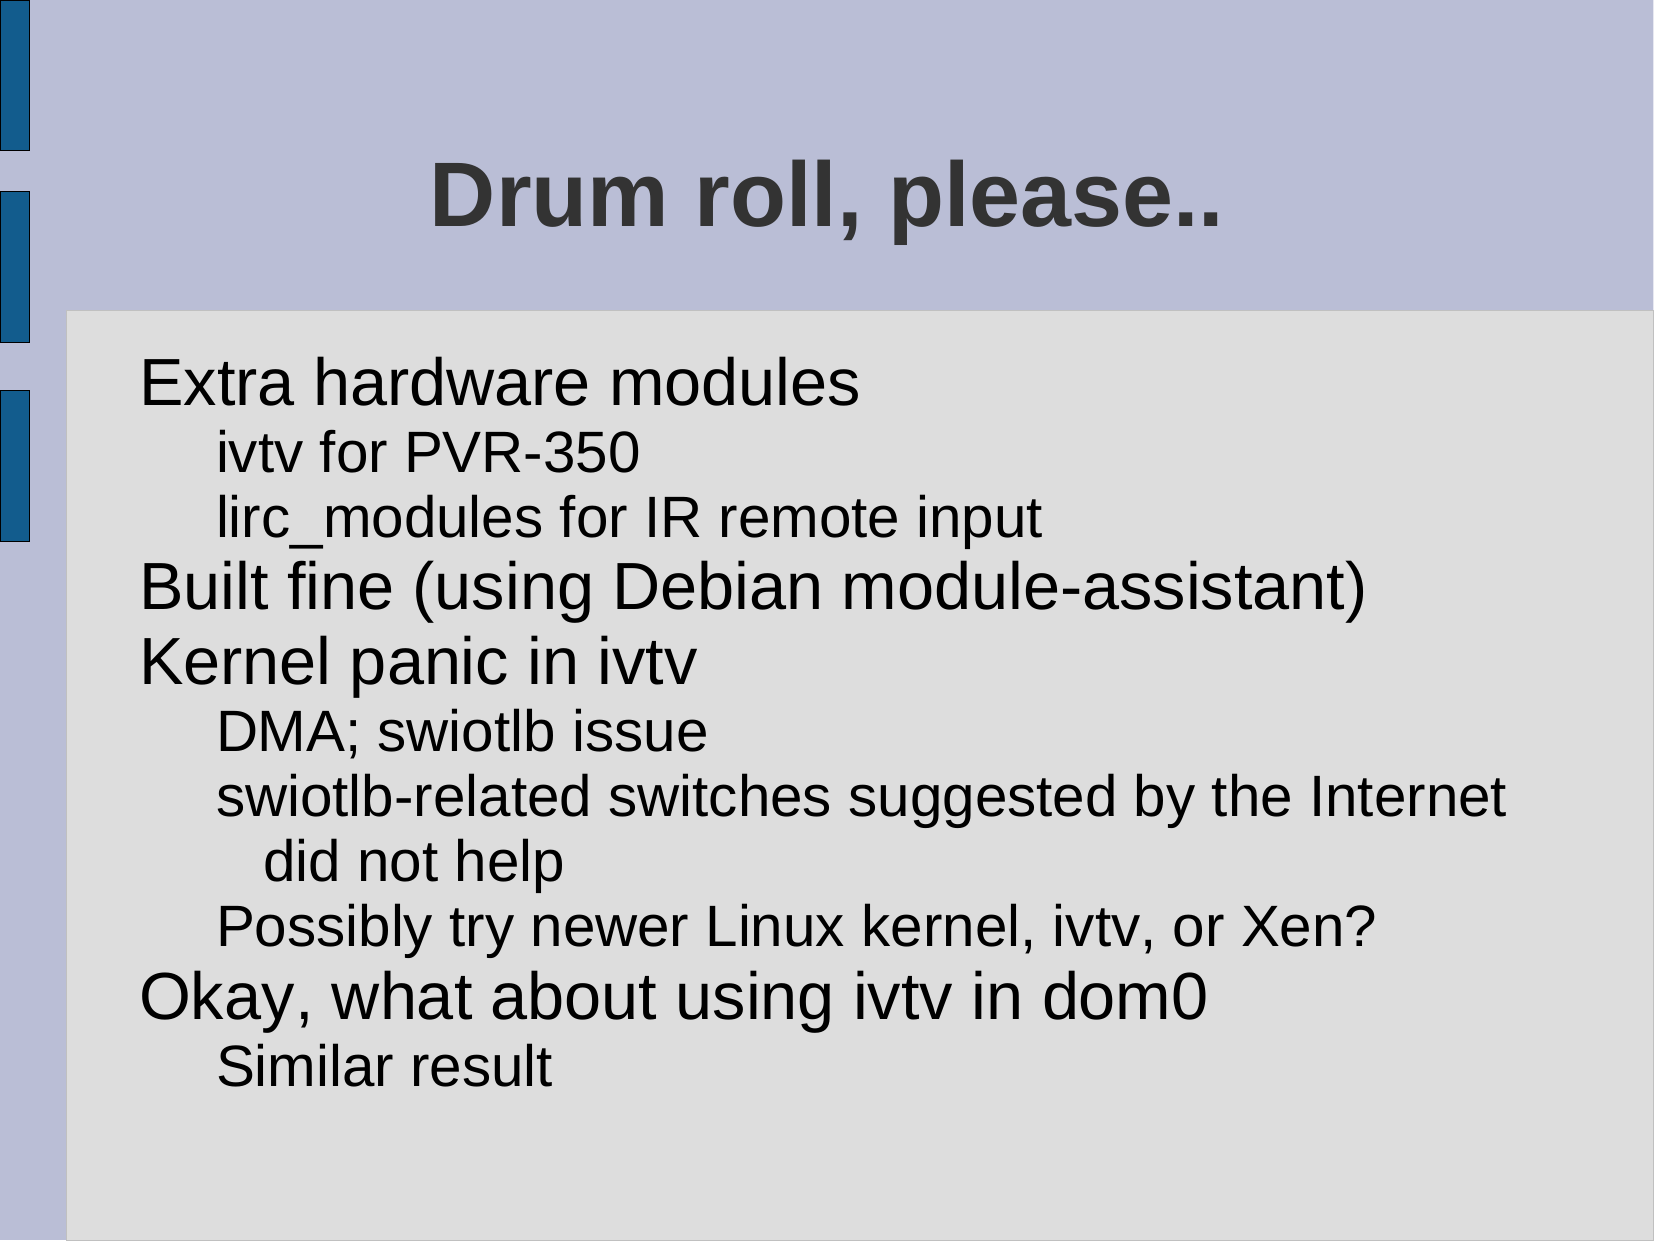

# Drum roll, please..
Extra hardware modules
ivtv for PVR-350
lirc_modules for IR remote input
Built fine (using Debian module-assistant)
Kernel panic in ivtv
DMA; swiotlb issue
swiotlb-related switches suggested by the Internet did not help
Possibly try newer Linux kernel, ivtv, or Xen?
Okay, what about using ivtv in dom0
Similar result